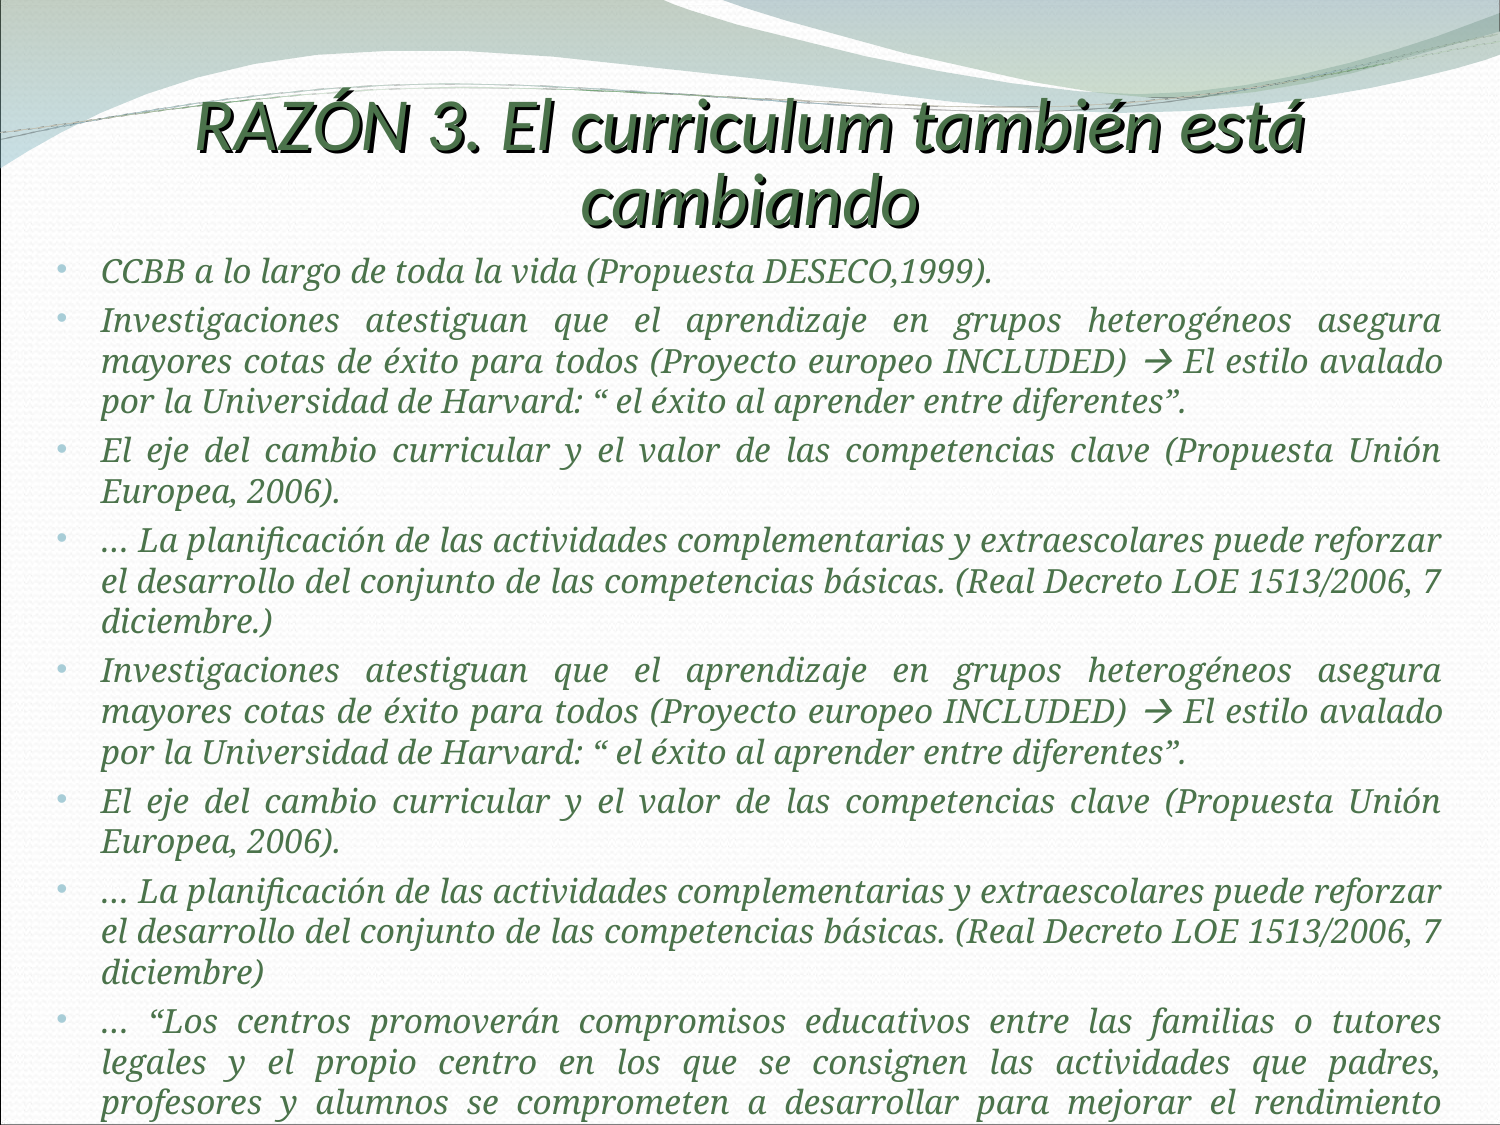

# RAZÓN 3. El curriculum también está cambiando
CCBB a lo largo de toda la vida (Propuesta DESECO,1999).
Investigaciones atestiguan que el aprendizaje en grupos heterogéneos asegura mayores cotas de éxito para todos (Proyecto europeo INCLUDED)  El estilo avalado por la Universidad de Harvard: “ el éxito al aprender entre diferentes”.
El eje del cambio curricular y el valor de las competencias clave (Propuesta Unión Europea, 2006).
… La planificación de las actividades complementarias y extraescolares puede reforzar el desarrollo del conjunto de las competencias básicas. (Real Decreto LOE 1513/2006, 7 diciembre.)
Investigaciones atestiguan que el aprendizaje en grupos heterogéneos asegura mayores cotas de éxito para todos (Proyecto europeo INCLUDED)  El estilo avalado por la Universidad de Harvard: “ el éxito al aprender entre diferentes”.
El eje del cambio curricular y el valor de las competencias clave (Propuesta Unión Europea, 2006).
… La planificación de las actividades complementarias y extraescolares puede reforzar el desarrollo del conjunto de las competencias básicas. (Real Decreto LOE 1513/2006, 7 diciembre)
… “Los centros promoverán compromisos educativos entre las familias o tutores legales y el propio centro en los que se consignen las actividades que padres, profesores y alumnos se comprometen a desarrollar para mejorar el rendimiento académico del alumnado” (LOE, Artículo, 121)